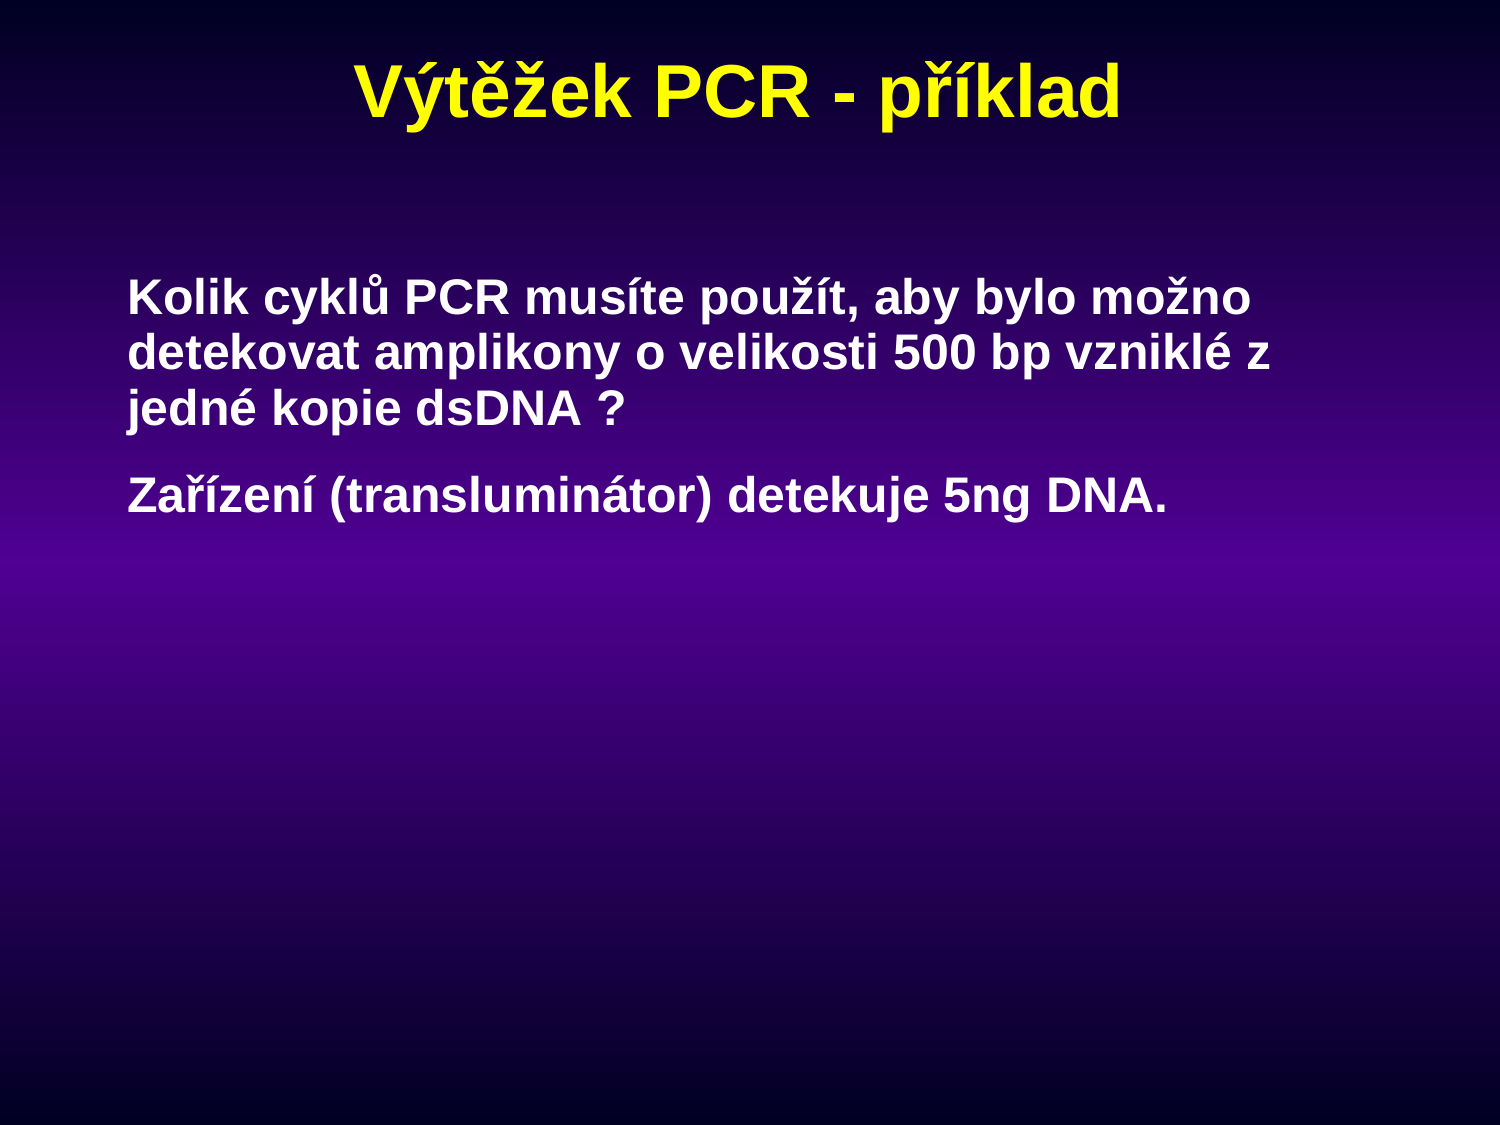

# Výtěžek PCR - příklad
Kolik cyklů PCR musíte použít, aby bylo možno detekovat amplikony o velikosti 500 bp vzniklé z jedné kopie dsDNA ?
Zařízení (transluminátor) detekuje 5ng DNA.